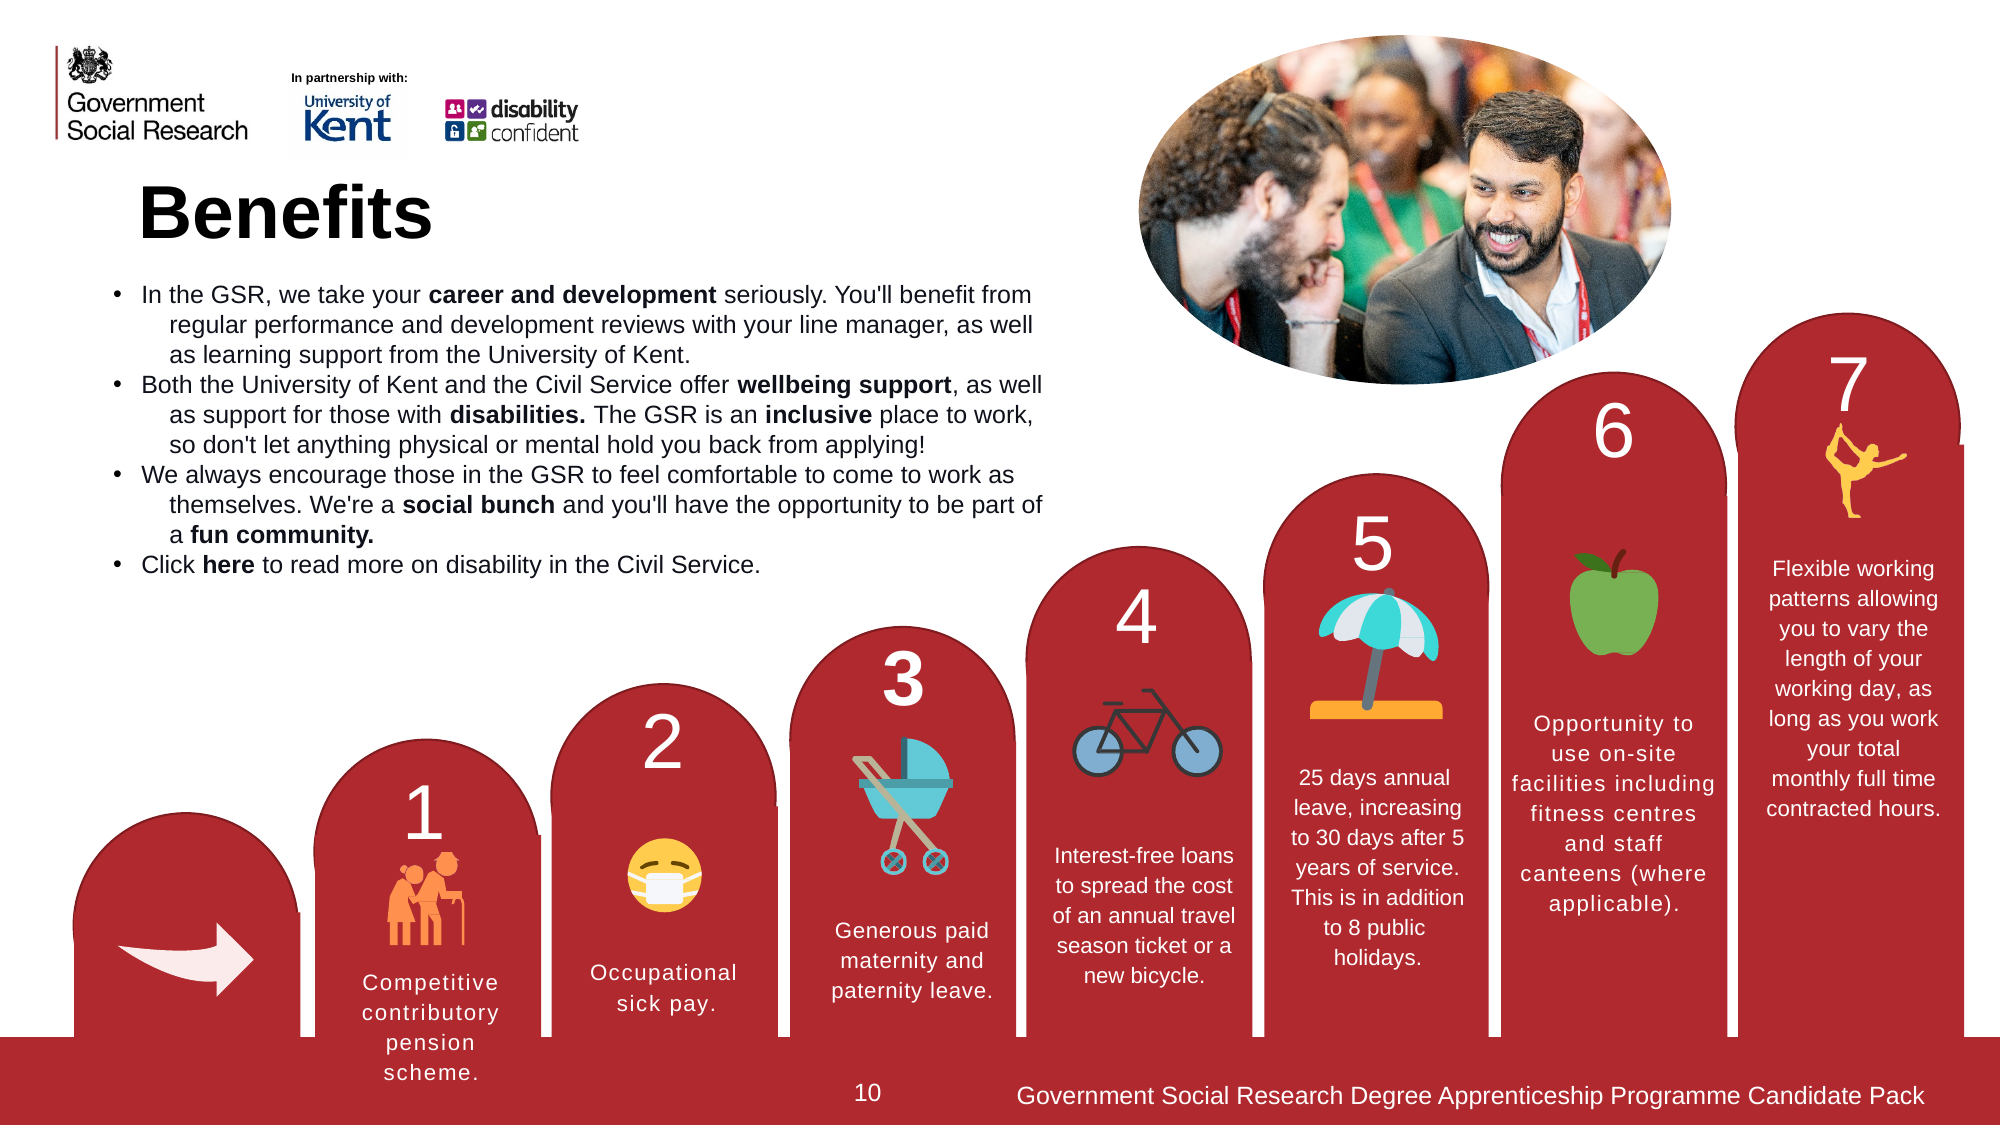

# Benefits
In the GSR, we take your career and development seriously. You'll benefit from regular performance and development reviews with your line manager, as well as learning support from the University of Kent.
Both the University of Kent and the Civil Service offer wellbeing support, as well as support for those with disabilities. The GSR is an inclusive place to work, so don't let anything physical or mental hold you back from applying!
We always encourage those in the GSR to feel comfortable to come to work as themselves. We're a social bunch and you'll have the opportunity to be part of a fun community.
Click here to read more on disability in the Civil Service.
7
6
5
Flexible working patterns allowing you to vary the length of your working day, as long as you work your total monthly full time contracted hours.
4
3
2
Opportunity to use on-site facilities including fitness centres and staff canteens (where applicable).
25 days annual leave, increasing to 30 days after 5 years of service. This is in addition to 8 public holidays.
1
1
Interest-free loans to spread the cost of an annual travel season ticket or a new bicycle.
Generous paid maternity and paternity leave.
Occupational sick pay.
Competitive contributory pension scheme.
10
Government Social Research Degree Apprenticeship Programme Candidate Pack